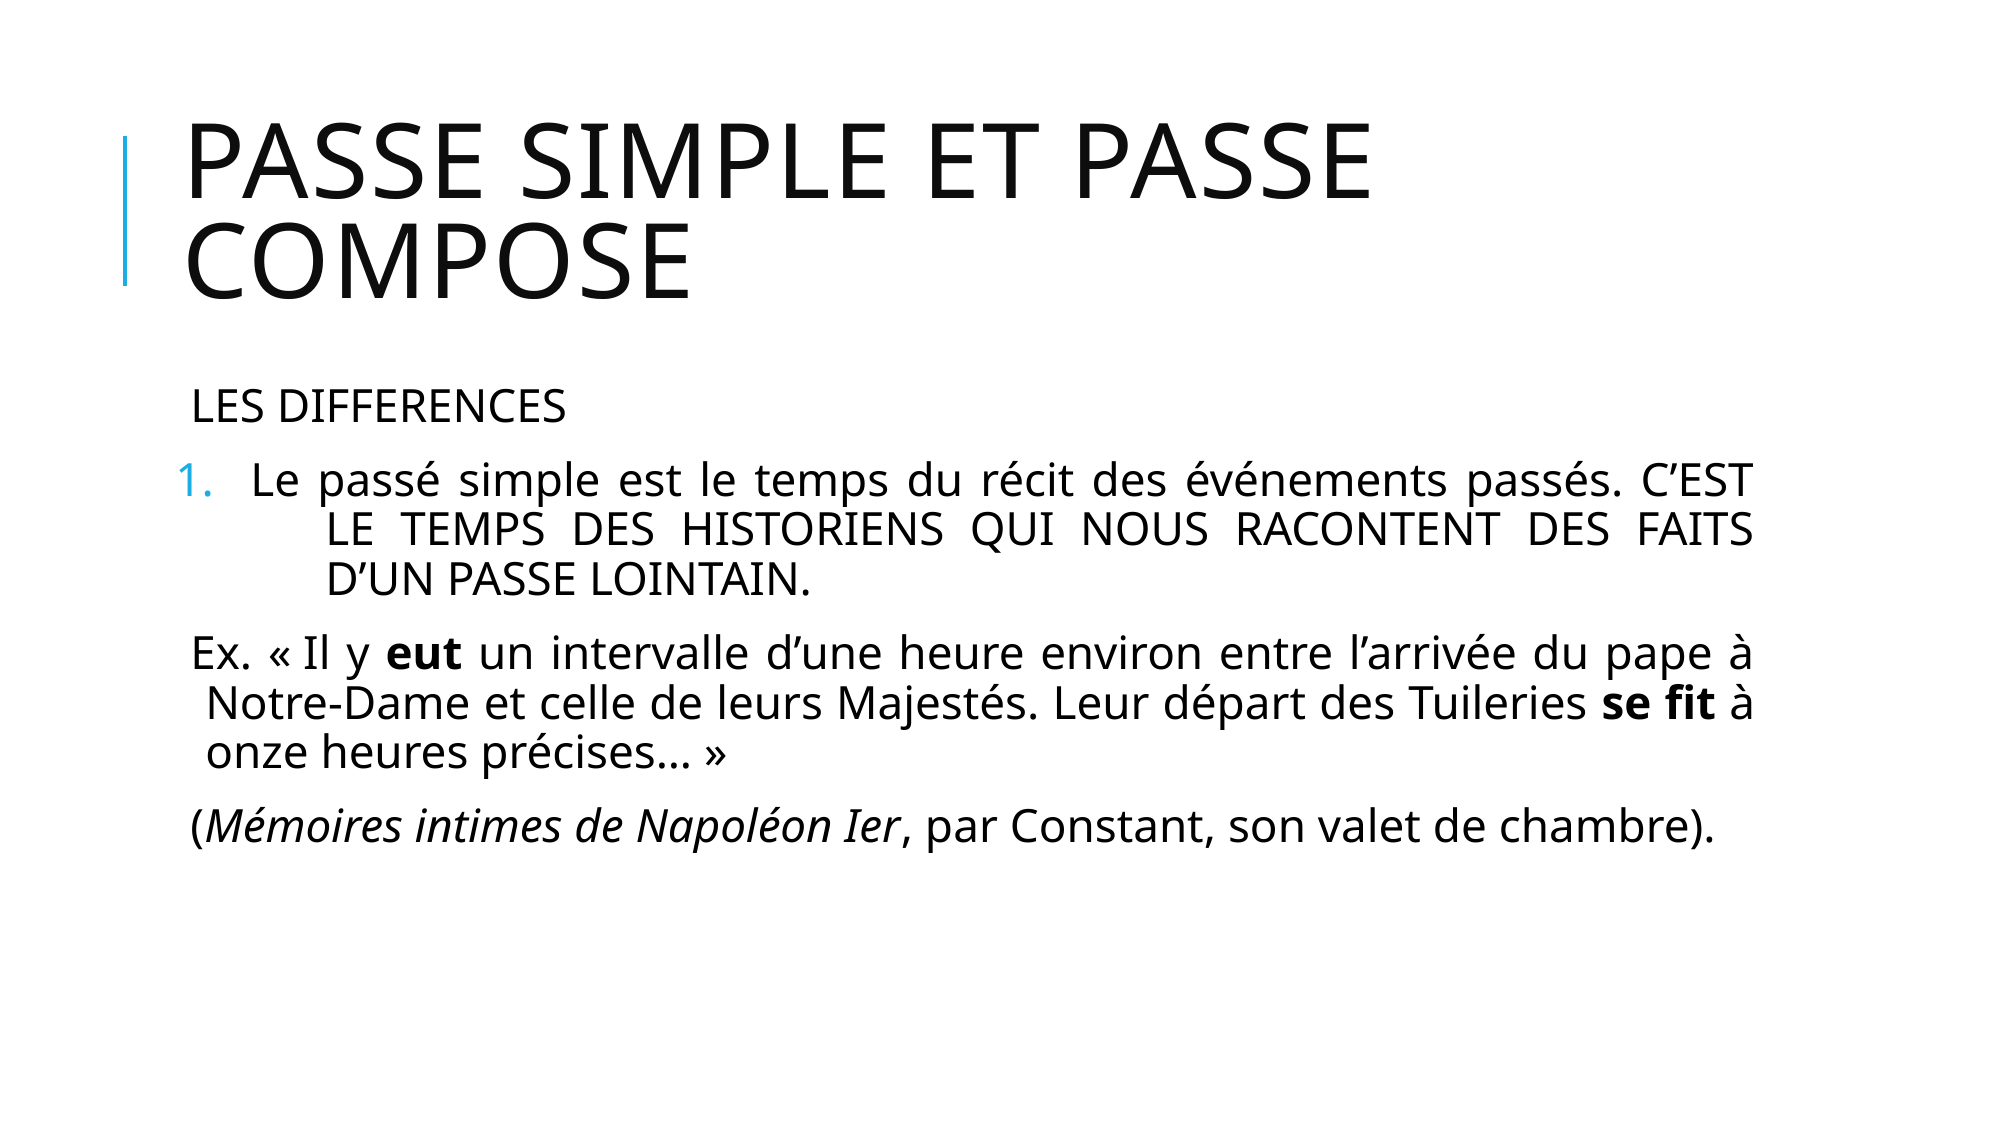

# PASSE SIMPLE ET PASSE COMPOSE
LES DIFFERENCES
Le passé simple est le temps du récit des événements passés. C’EST LE TEMPS DES HISTORIENS QUI NOUS RACONTENT DES FAITS D’UN PASSE LOINTAIN.
Ex. « Il y eut un intervalle d’une heure environ entre l’arrivée du pape à Notre-Dame et celle de leurs Majestés. Leur départ des Tuileries se fit à onze heures précises… »
(Mémoires intimes de Napoléon Ier, par Constant, son valet de chambre).